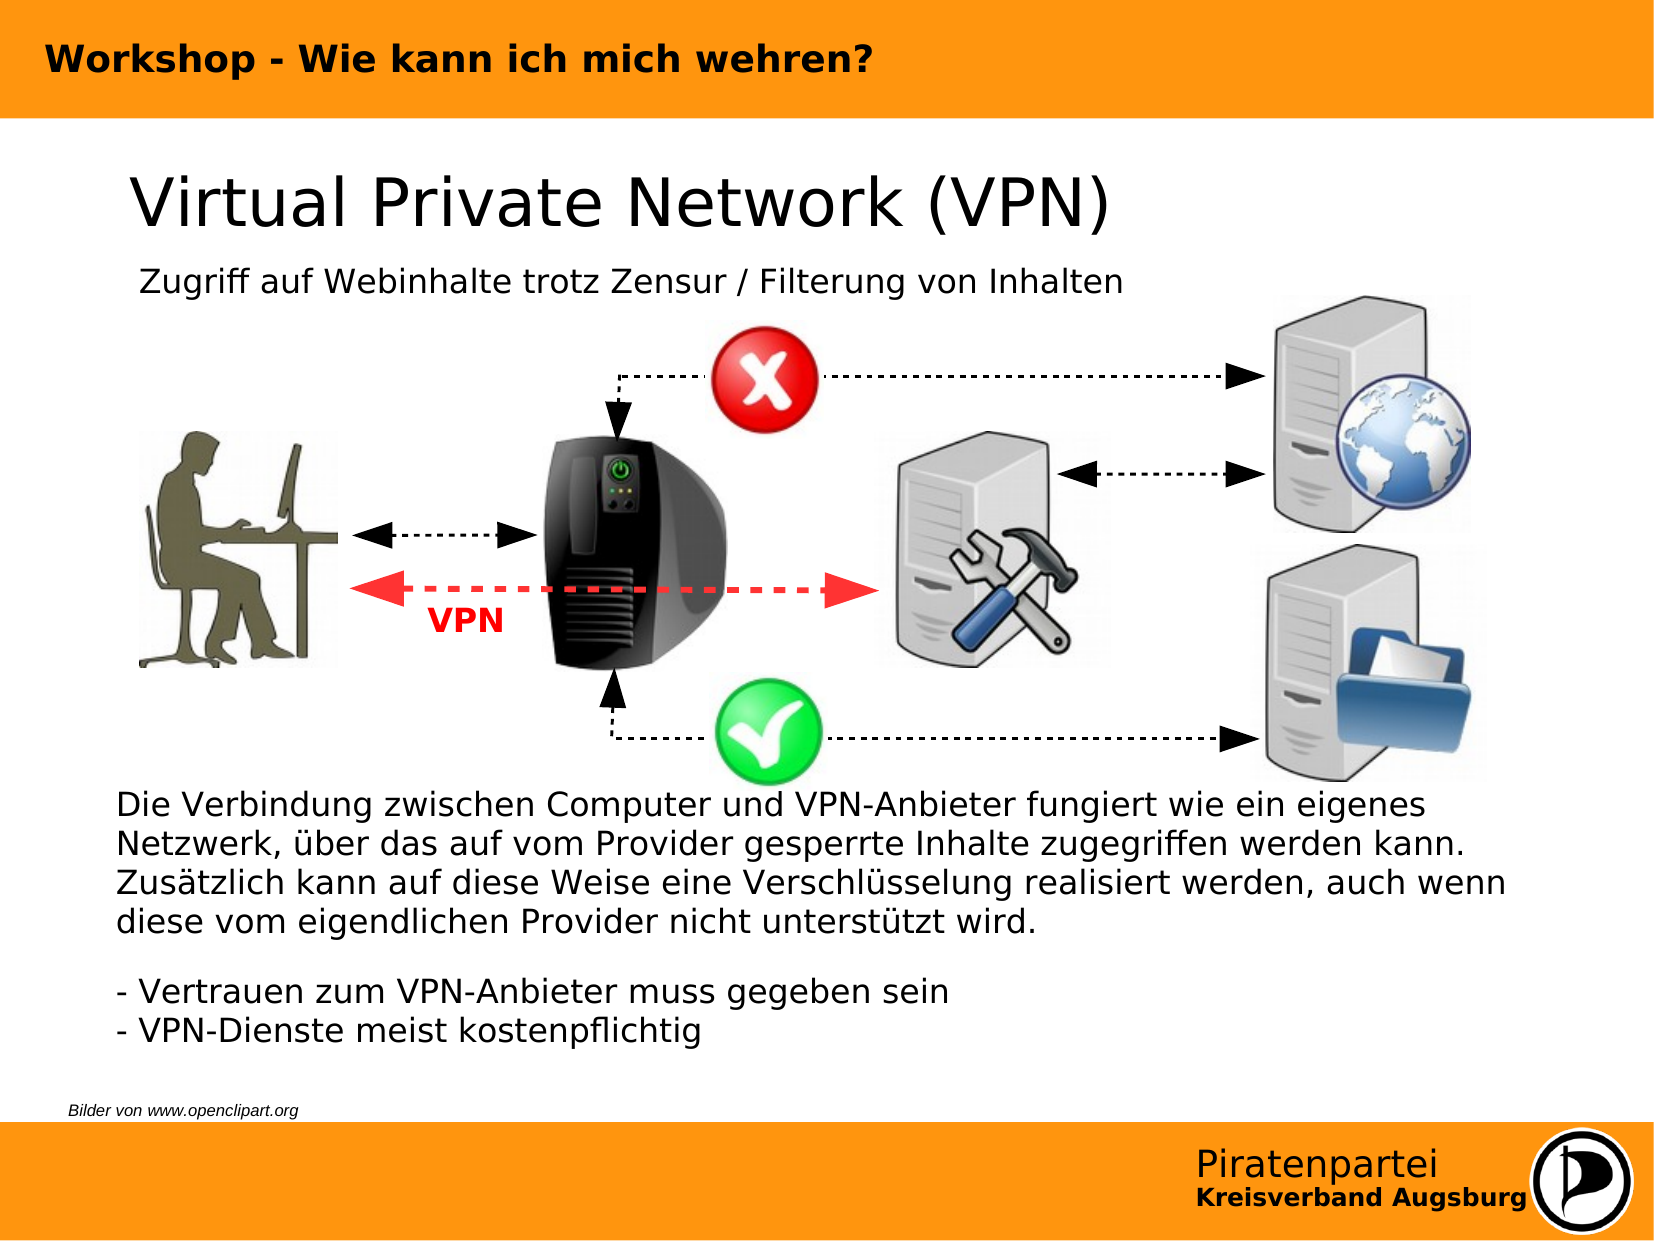

Workshop - Wie kann ich mich wehren?
Virtual Private Network (VPN)
Zugriff auf Webinhalte trotz Zensur / Filterung von Inhalten
VPN
Die Verbindung zwischen Computer und VPN-Anbieter fungiert wie ein eigenes Netzwerk, über das auf vom Provider gesperrte Inhalte zugegriffen werden kann. Zusätzlich kann auf diese Weise eine Verschlüsselung realisiert werden, auch wenn diese vom eigendlichen Provider nicht unterstützt wird.
- Vertrauen zum VPN-Anbieter muss gegeben sein
- VPN-Dienste meist kostenpflichtig
Bilder von www.openclipart.org